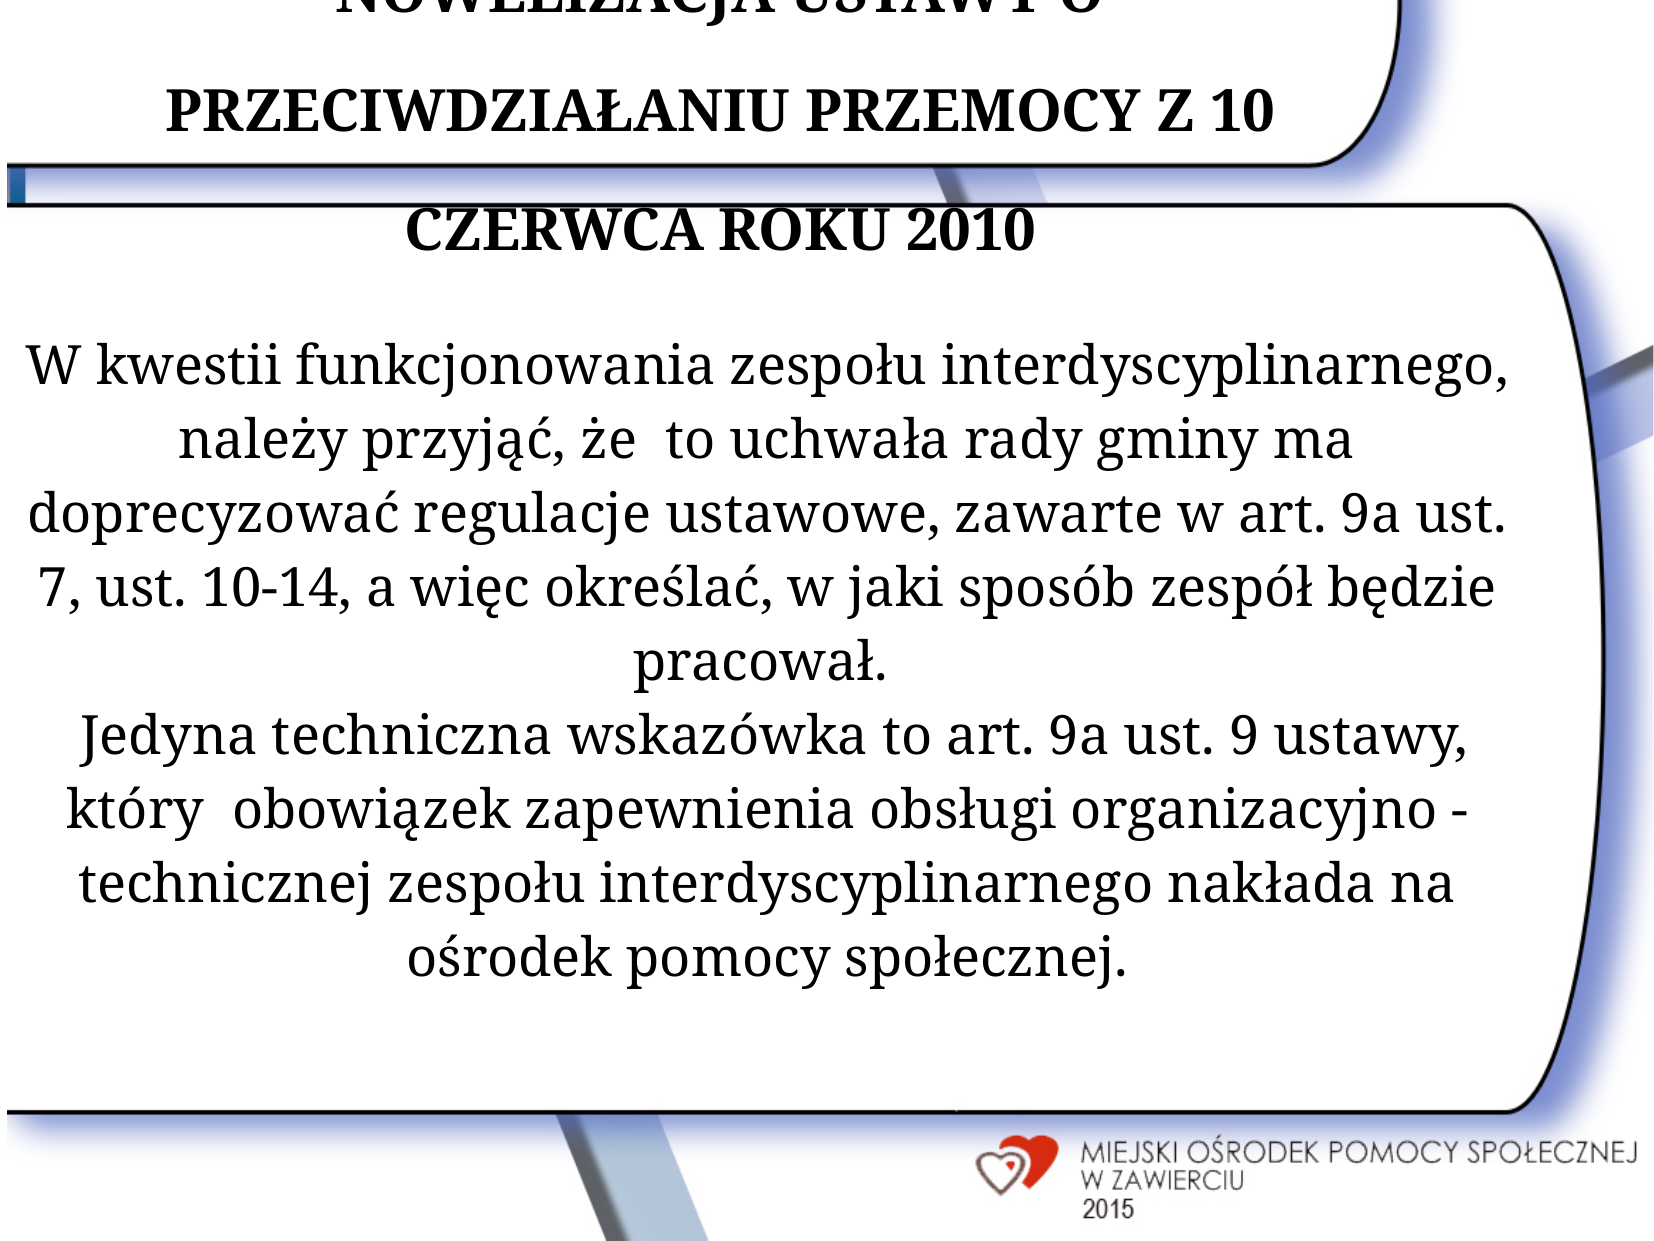

# NOWELIZACJA USTAWY O PRZECIWDZIAŁANIU PRZEMOCY Z 10 CZERWCA ROKU 2010
W kwestii funkcjonowania zespołu interdyscyplinarnego, należy przyjąć, że to uchwała rady gminy ma doprecyzować regulacje ustawowe, zawarte w art. 9a ust. 7, ust. 10-14, a więc określać, w jaki sposób zespół będzie pracował.
 Jedyna techniczna wskazówka to art. 9a ust. 9 ustawy, który obowiązek zapewnienia obsługi organizacyjno - technicznej zespołu interdyscyplinarnego nakłada na ośrodek pomocy społecznej.